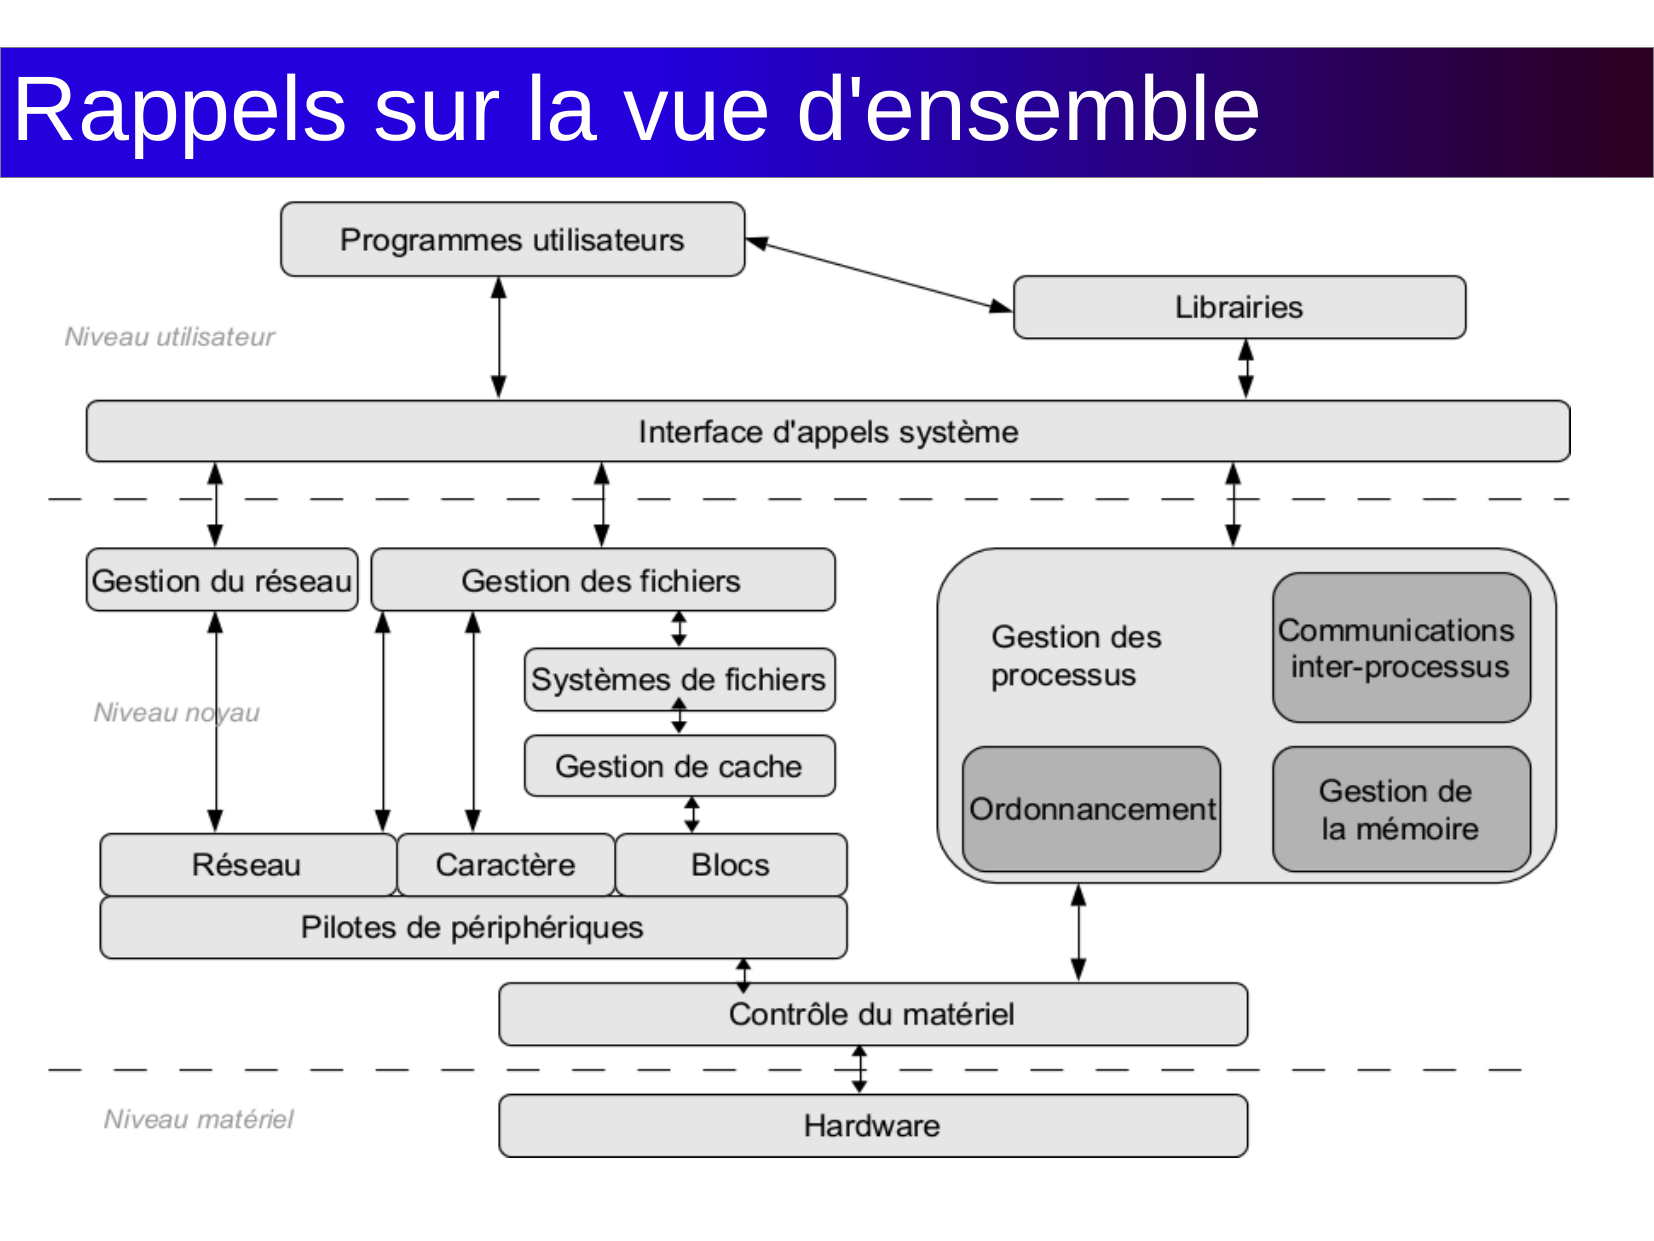

# Rappels sur la vue d'ensemble
4